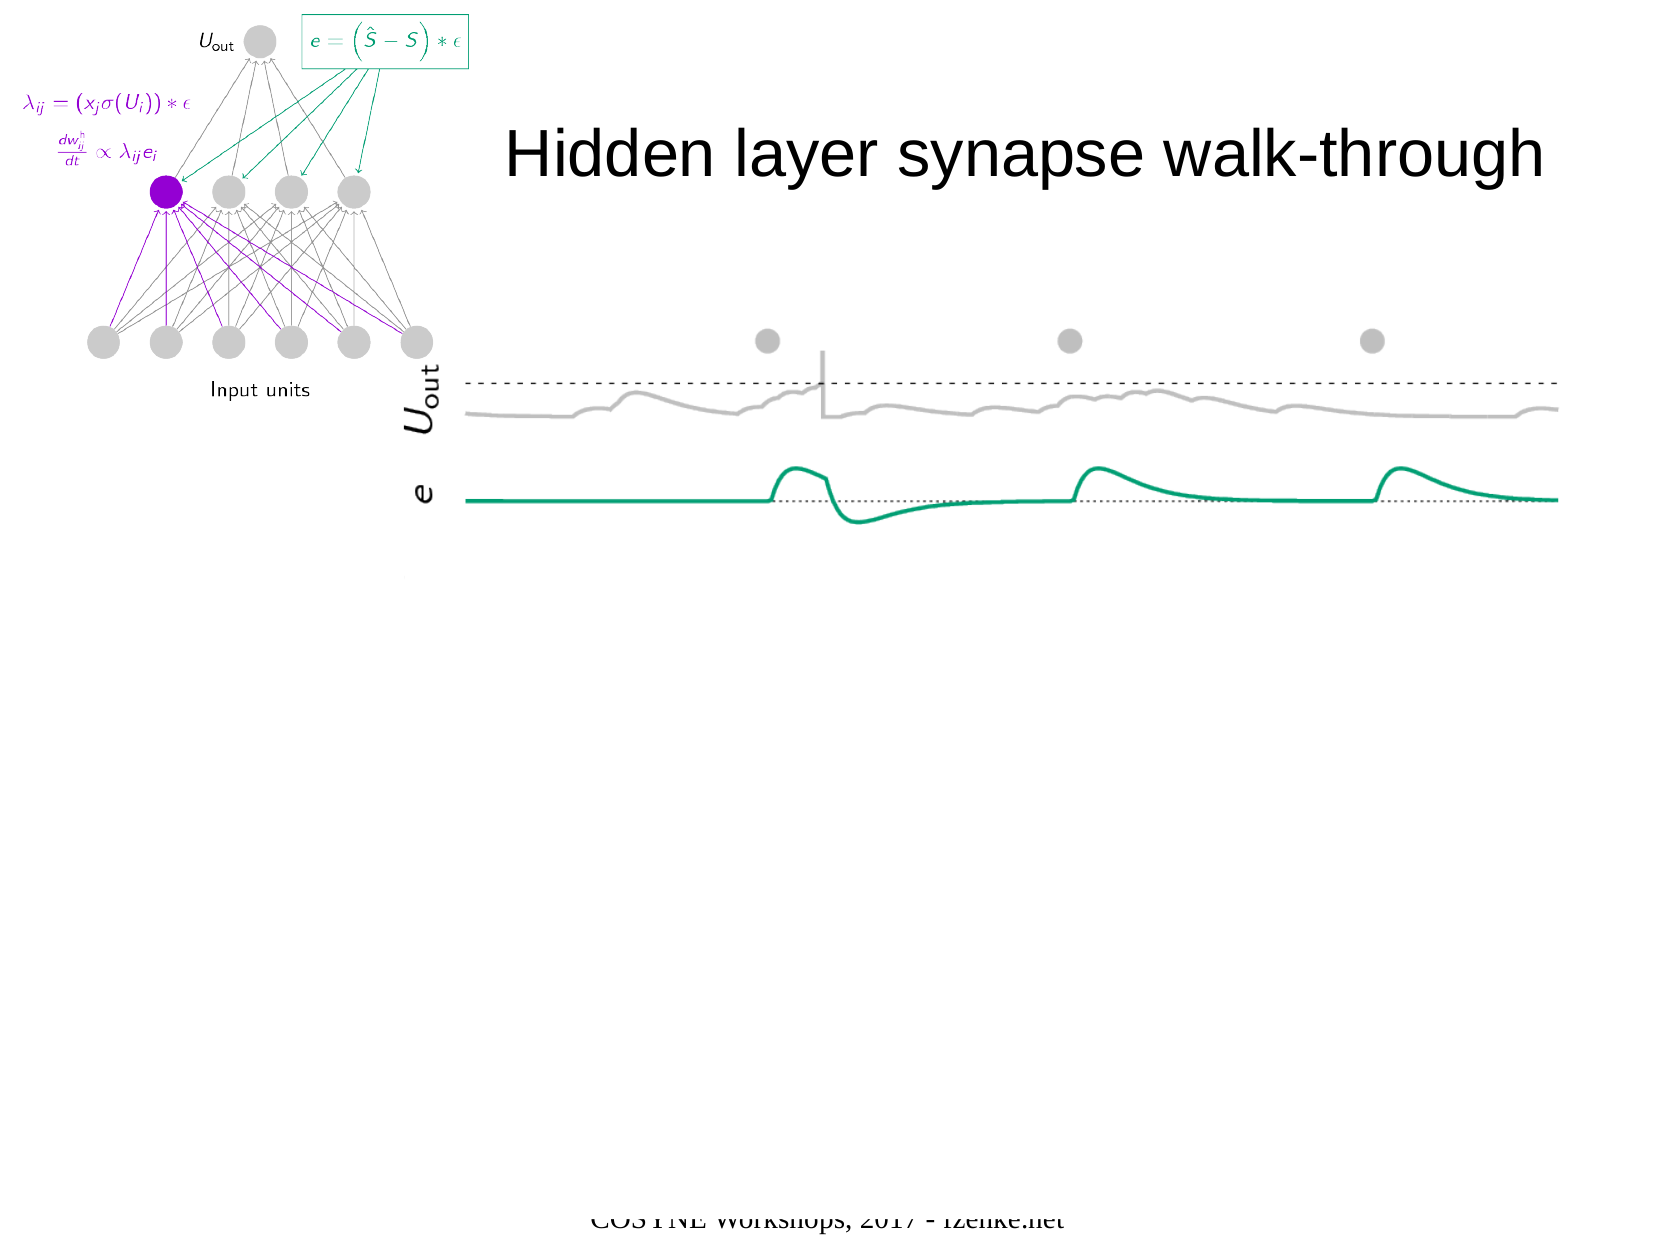

# Hidden layer synapse walk-through
COSYNE Workshops, 2017 - fzenke.net